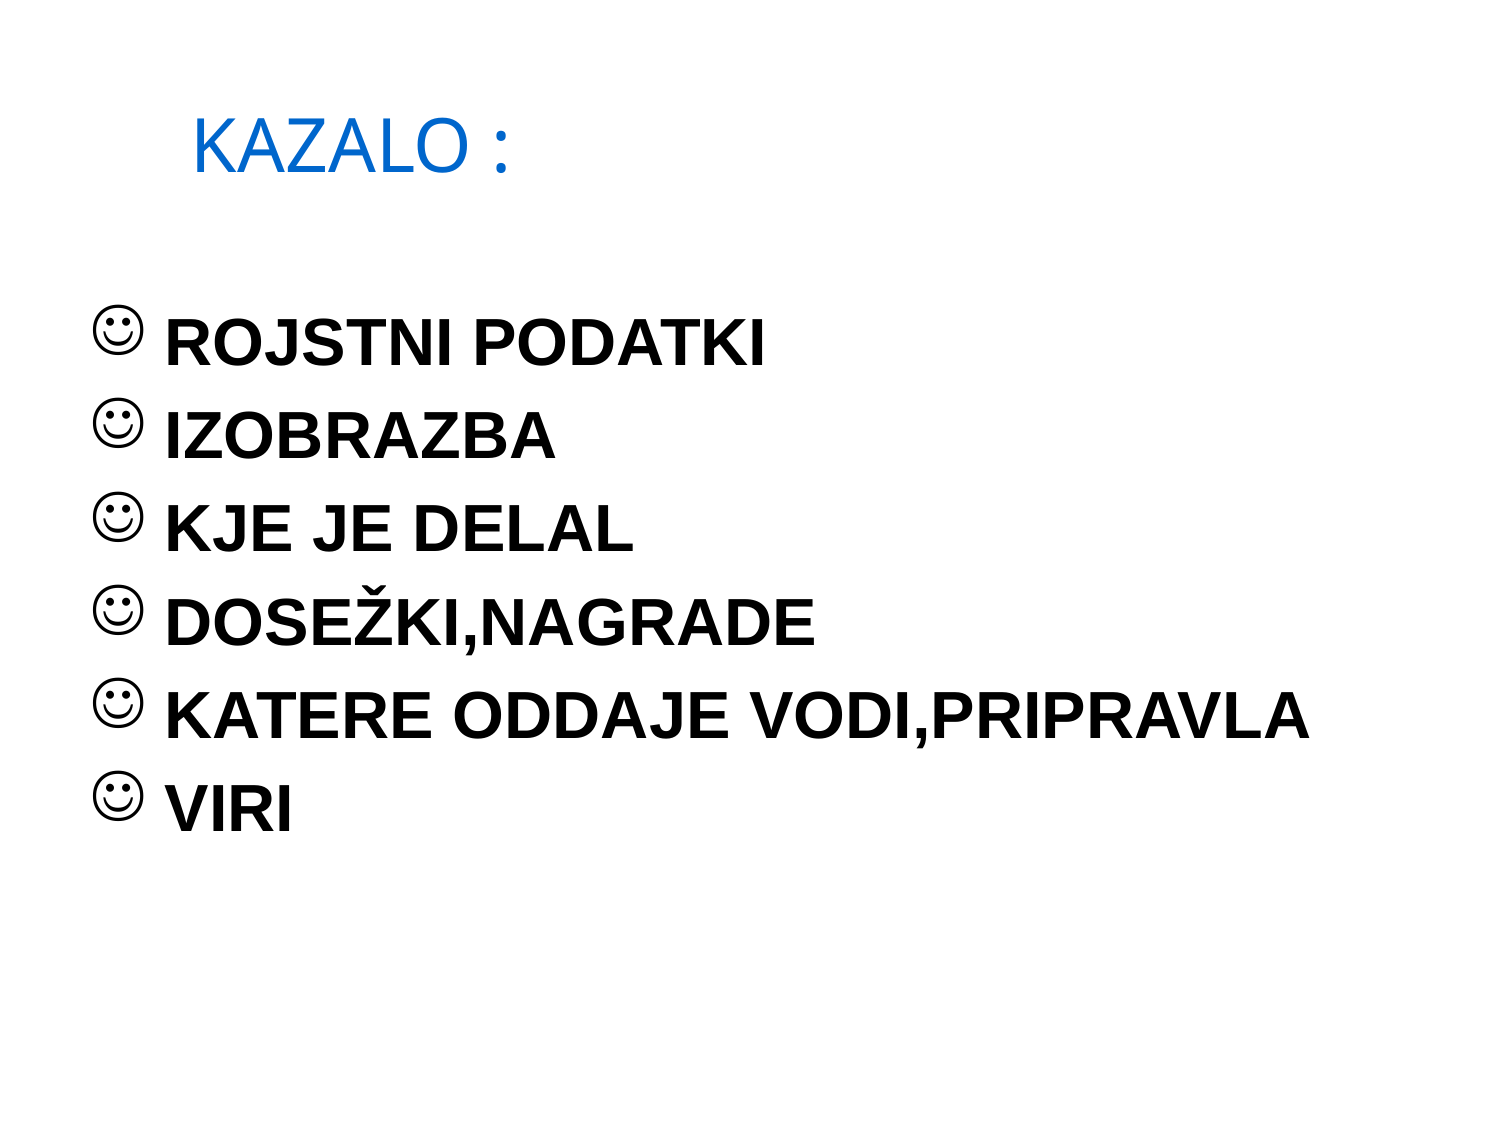

#
KAZALO :
 ROJSTNI PODATKI
 IZOBRAZBA
 KJE JE DELAL
 DOSEŽKI,NAGRADE
 KATERE ODDAJE VODI,PRIPRAVLA
 VIRI